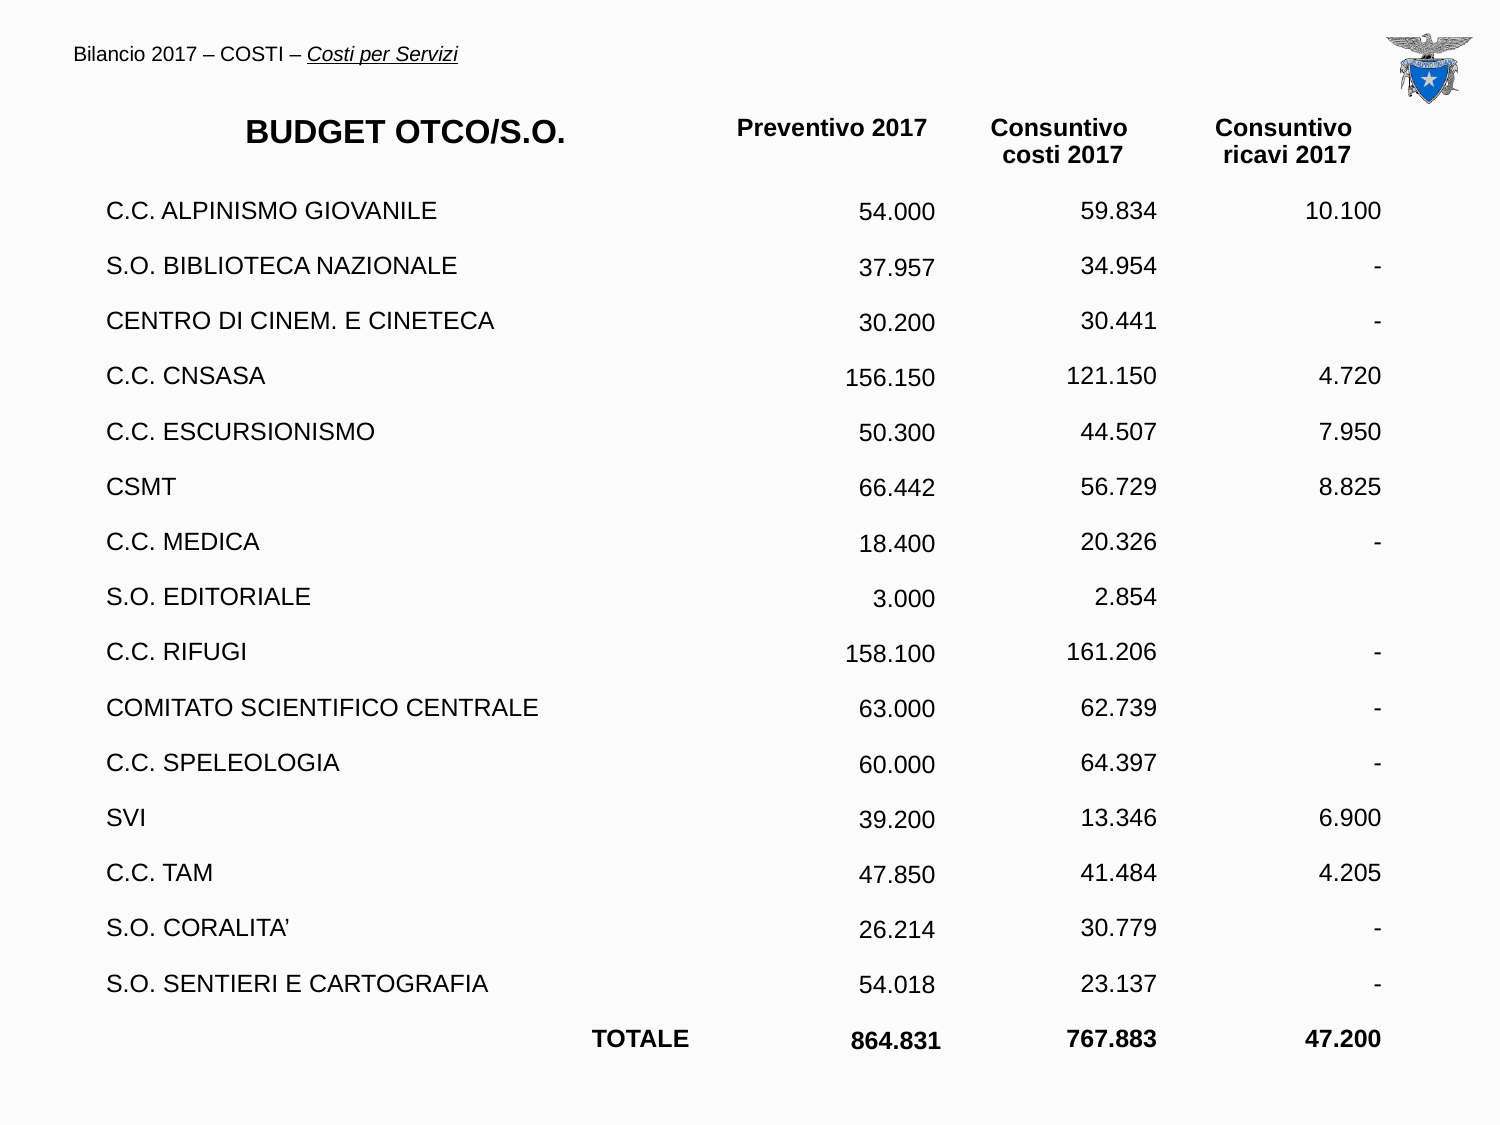

Bilancio 2017 – COSTI – Costi per Servizi
| BUDGET OTCO/S.O. | Preventivo 2017 | Consuntivo costi 2017 | Consuntivo ricavi 2017 |
| --- | --- | --- | --- |
| C.C. ALPINISMO GIOVANILE | 54.000 | 59.834 | 10.100 |
| S.O. BIBLIOTECA NAZIONALE | 37.957 | 34.954 | - |
| CENTRO DI CINEM. E CINETECA | 30.200 | 30.441 | - |
| C.C. CNSASA | 156.150 | 121.150 | 4.720 |
| C.C. ESCURSIONISMO | 50.300 | 44.507 | 7.950 |
| CSMT | 66.442 | 56.729 | 8.825 |
| C.C. MEDICA | 18.400 | 20.326 | - |
| S.O. EDITORIALE | 3.000 | 2.854 | |
| C.C. RIFUGI | 158.100 | 161.206 | - |
| COMITATO SCIENTIFICO CENTRALE | 63.000 | 62.739 | - |
| C.C. SPELEOLOGIA | 60.000 | 64.397 | - |
| SVI | 39.200 | 13.346 | 6.900 |
| C.C. TAM | 47.850 | 41.484 | 4.205 |
| S.O. CORALITA’ | 26.214 | 30.779 | - |
| S.O. SENTIERI E CARTOGRAFIA | 54.018 | 23.137 | - |
| TOTALE | 864.831 | 767.883 | 47.200 |